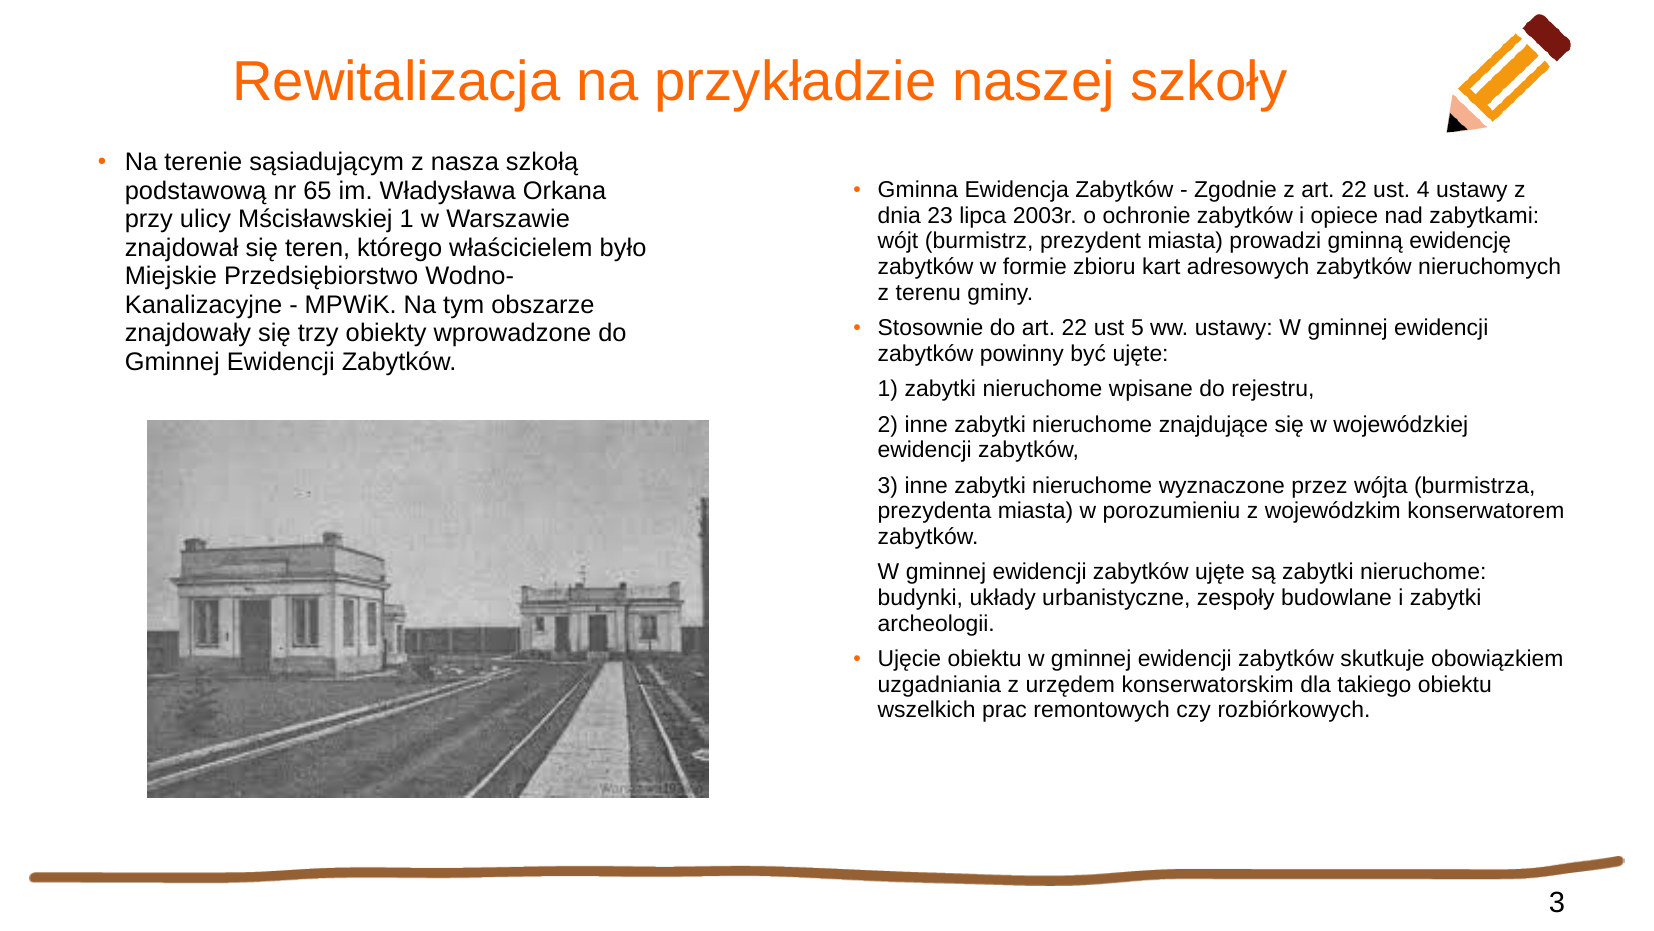

# Rewitalizacja na przykładzie naszej szkoły
Na terenie sąsiadującym z nasza szkołą podstawową nr 65 im. Władysława Orkana przy ulicy Mścisławskiej 1 w Warszawie znajdował się teren, którego właścicielem było Miejskie Przedsiębiorstwo Wodno-Kanalizacyjne - MPWiK. Na tym obszarze znajdowały się trzy obiekty wprowadzone do Gminnej Ewidencji Zabytków.
Gminna Ewidencja Zabytków - Zgodnie z art. 22 ust. 4 ustawy z dnia 23 lipca 2003r. o ochronie zabytków i opiece nad zabytkami: wójt (burmistrz, prezydent miasta) prowadzi gminną ewidencję zabytków w formie zbioru kart adresowych zabytków nieruchomych z terenu gminy.
Stosownie do art. 22 ust 5 ww. ustawy: W gminnej ewidencji zabytków powinny być ujęte:
1) zabytki nieruchome wpisane do rejestru,
2) inne zabytki nieruchome znajdujące się w wojewódzkiej ewidencji zabytków,
3) inne zabytki nieruchome wyznaczone przez wójta (burmistrza, prezydenta miasta) w porozumieniu z wojewódzkim konserwatorem zabytków.
W gminnej ewidencji zabytków ujęte są zabytki nieruchome: budynki, układy urbanistyczne, zespoły budowlane i zabytki archeologii.
Ujęcie obiektu w gminnej ewidencji zabytków skutkuje obowiązkiem uzgadniania z urzędem konserwatorskim dla takiego obiektu wszelkich prac remontowych czy rozbiórkowych.
3